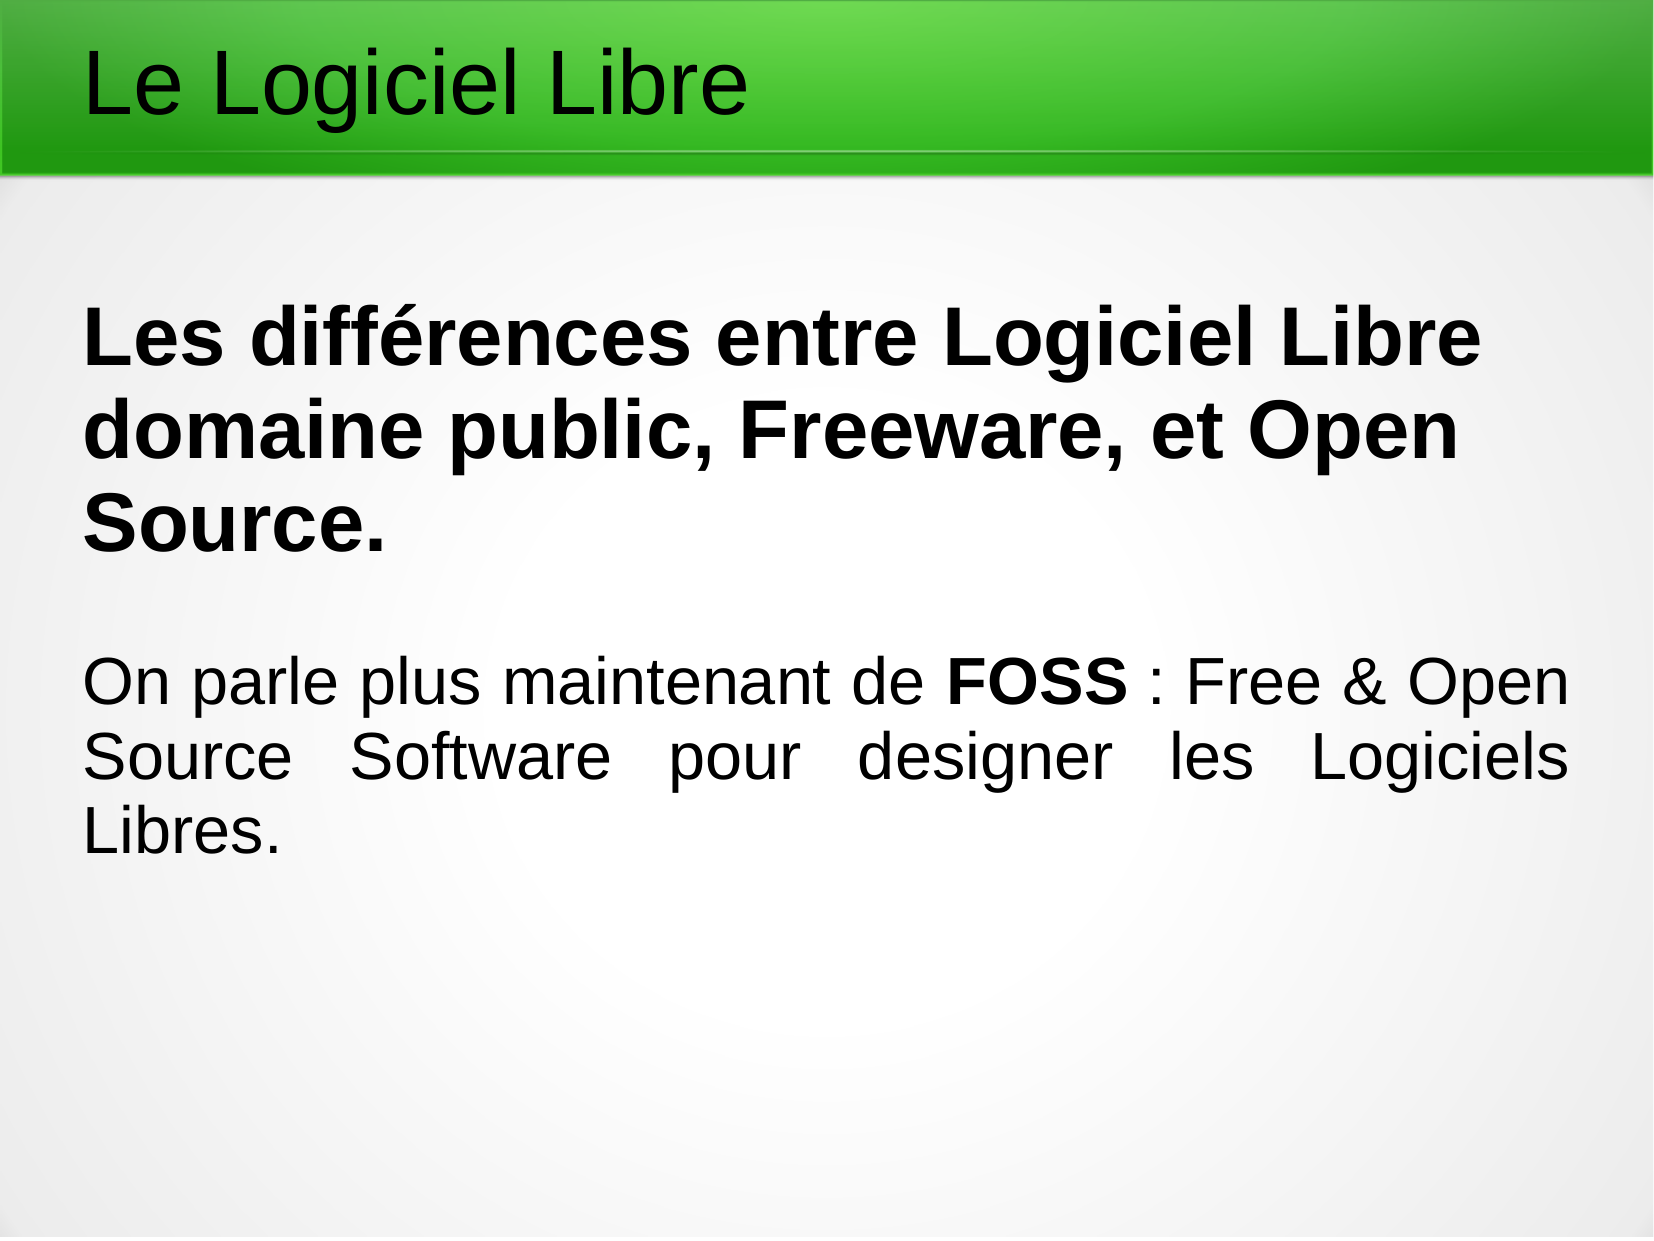

# Le Logiciel Libre
Les différences entre Logiciel Libre domaine public, Freeware, et Open Source.
On parle plus maintenant de FOSS : Free & Open Source Software pour designer les Logiciels Libres.